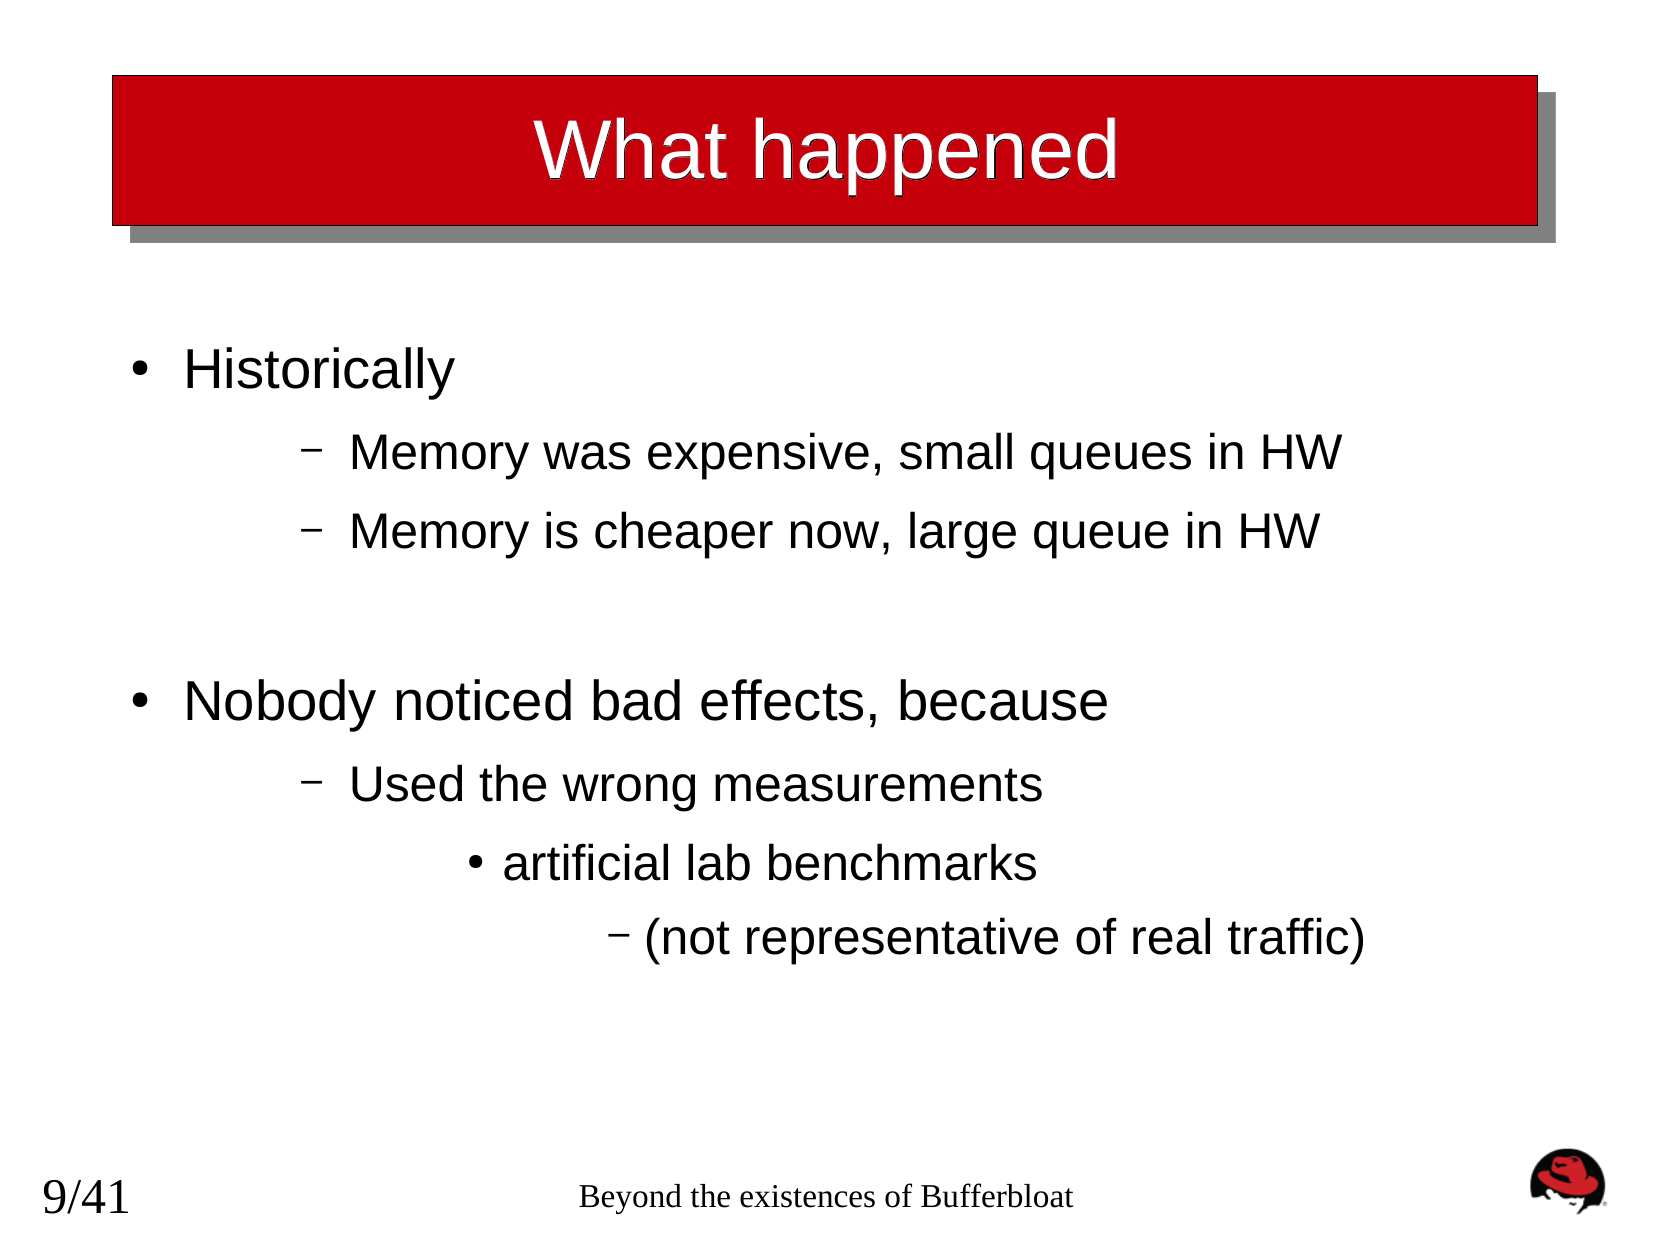

# What happened
Historically
Memory was expensive, small queues in HW
Memory is cheaper now, large queue in HW
Nobody noticed bad effects, because
Used the wrong measurements
artificial lab benchmarks
(not representative of real traffic)